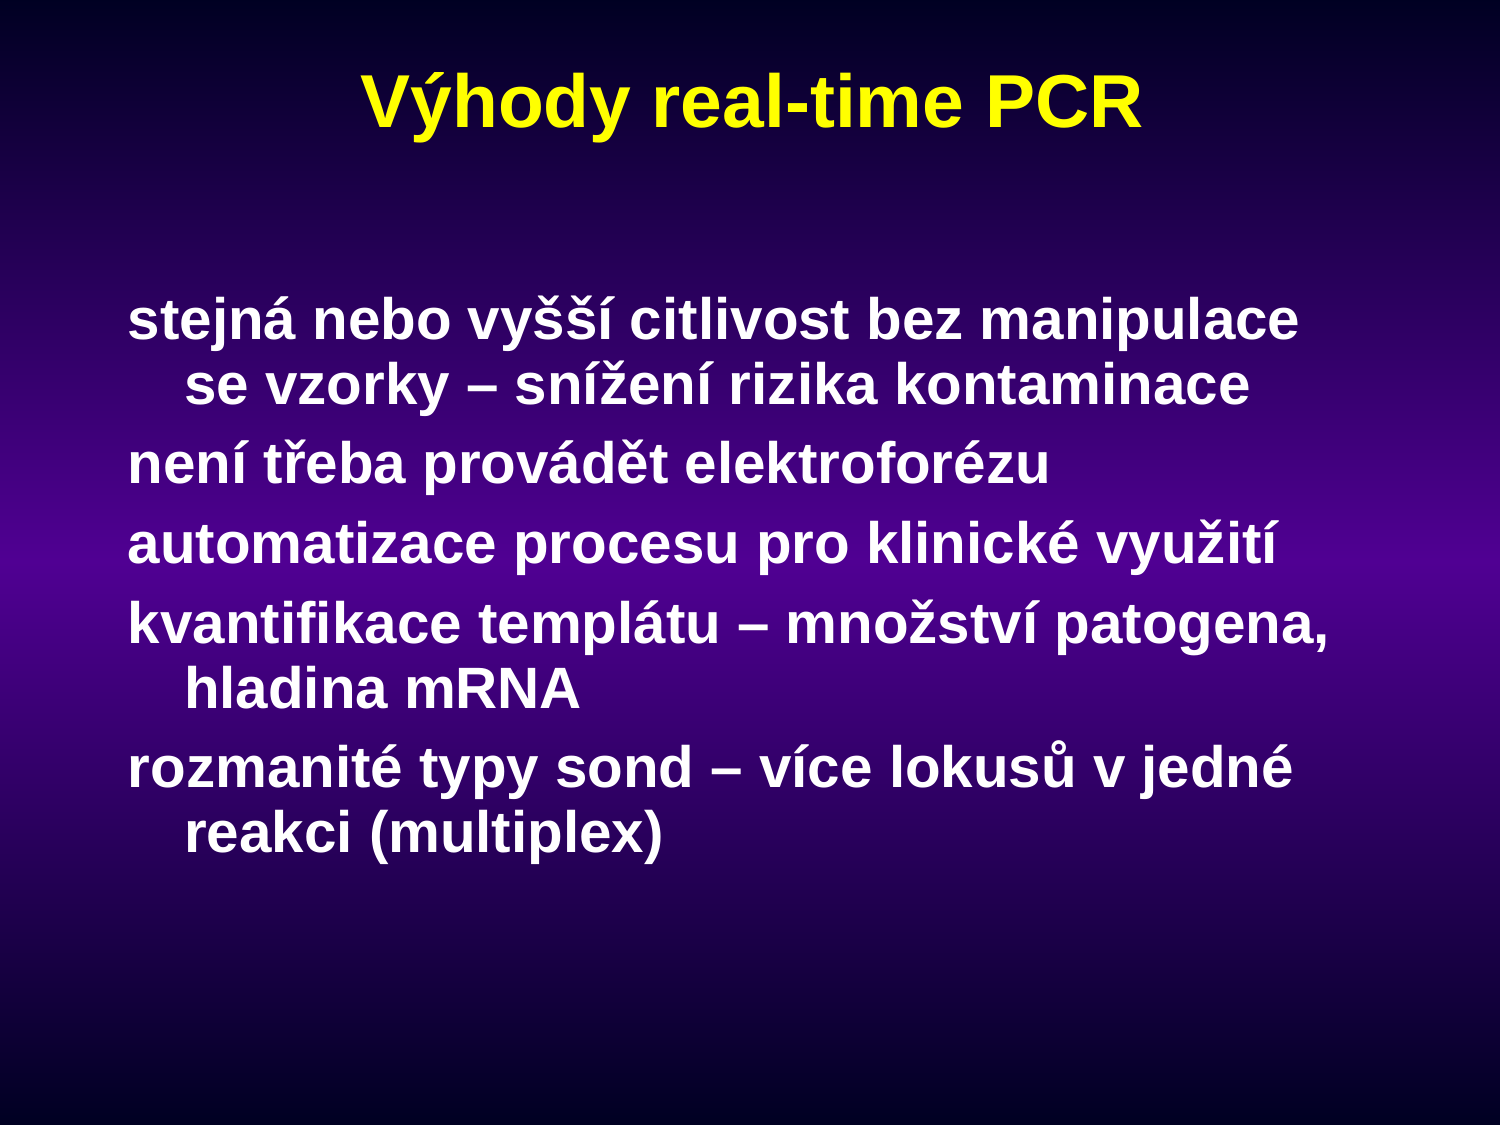

# Výhody real-time PCR
stejná nebo vyšší citlivost bez manipulace se vzorky – snížení rizika kontaminace
není třeba provádět elektroforézu
automatizace procesu pro klinické využití
kvantifikace templátu – množství patogena, hladina mRNA
rozmanité typy sond – více lokusů v jedné reakci (multiplex)